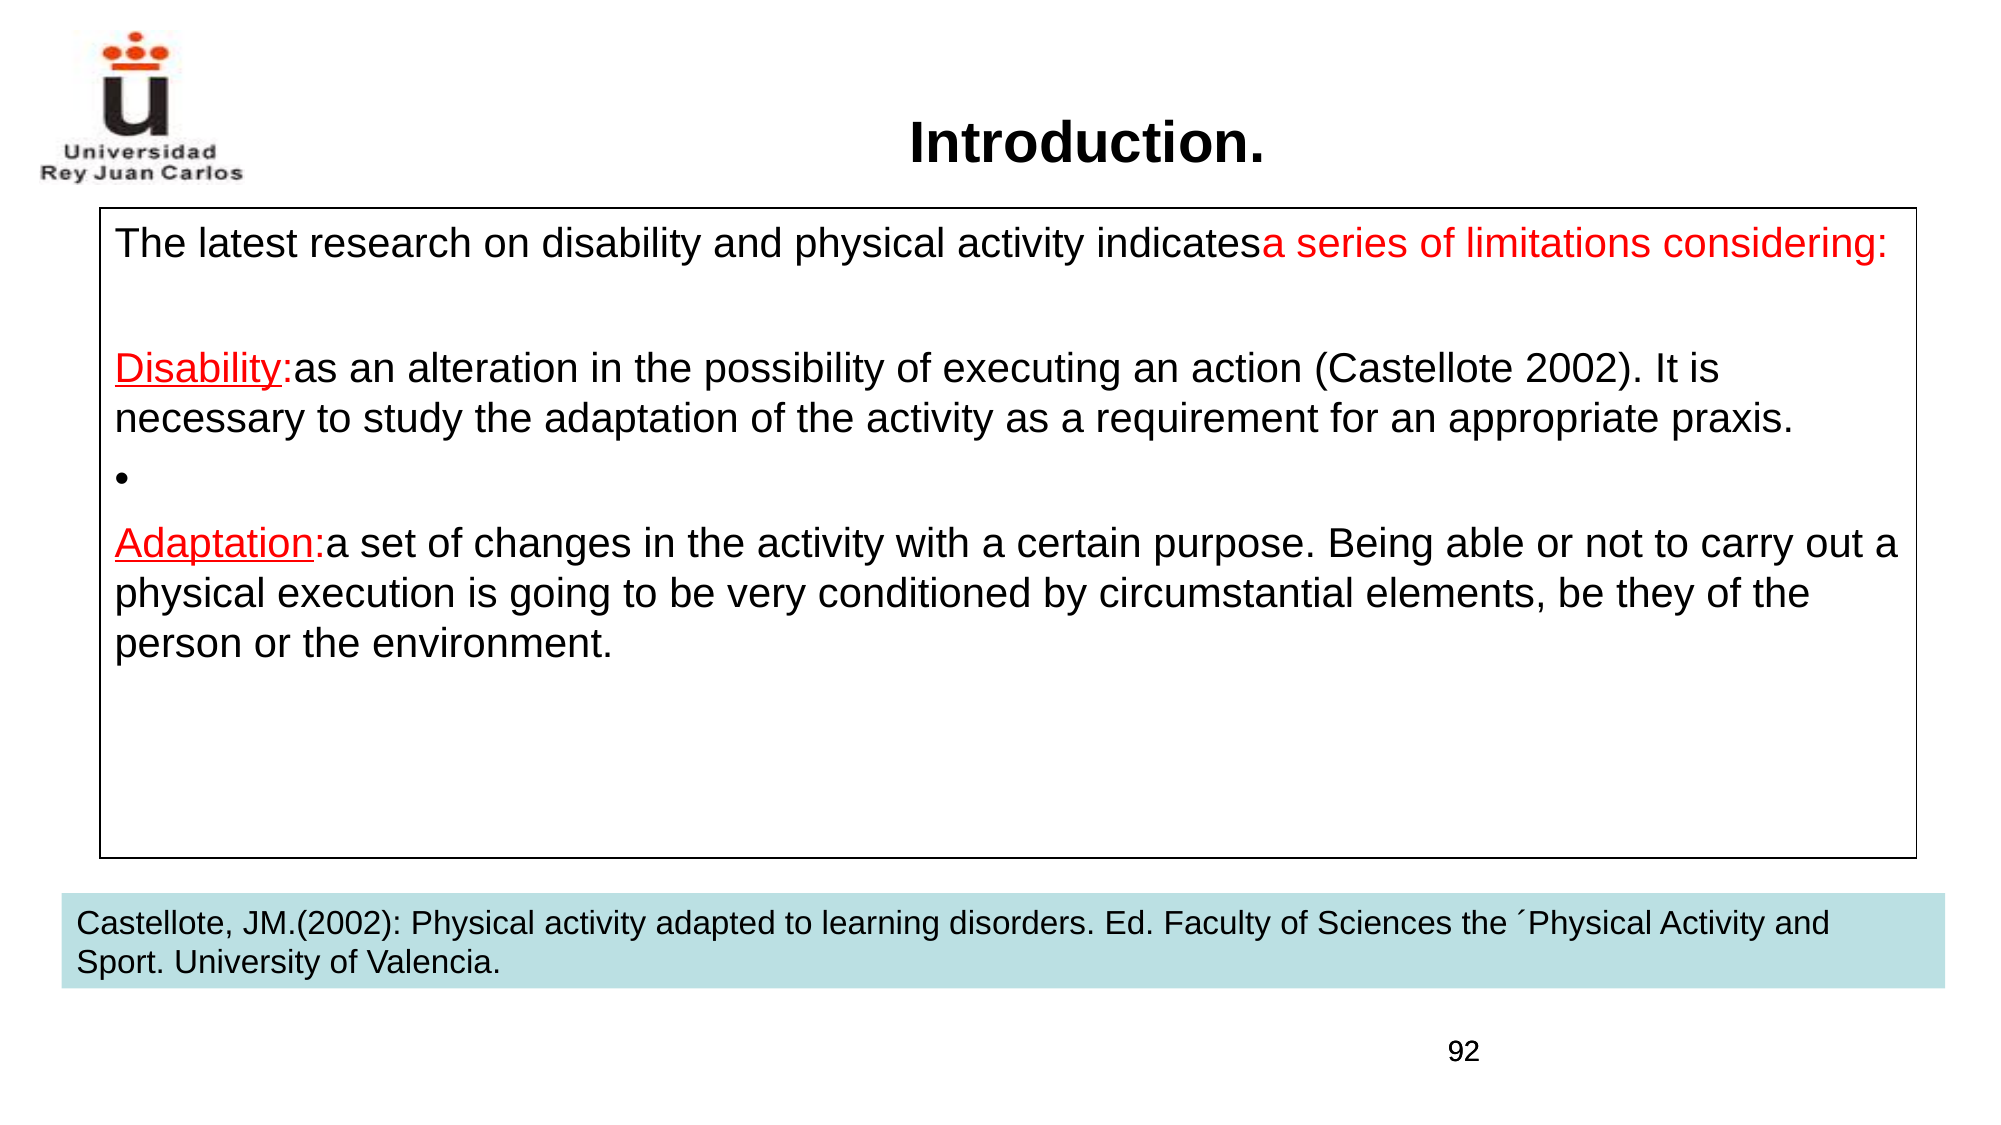

Introduction.
The latest research on disability and physical activity indicatesa series of limitations considering:
Disability:as an alteration in the possibility of executing an action (Castellote 2002). It is necessary to study the adaptation of the activity as a requirement for an appropriate praxis.
Adaptation:a set of changes in the activity with a certain purpose. Being able or not to carry out a physical execution is going to be very conditioned by circumstantial elements, be they of the person or the environment.
Castellote, JM.(2002): Physical activity adapted to learning disorders. Ed. Faculty of Sciences the ´Physical Activity and Sport. University of Valencia.